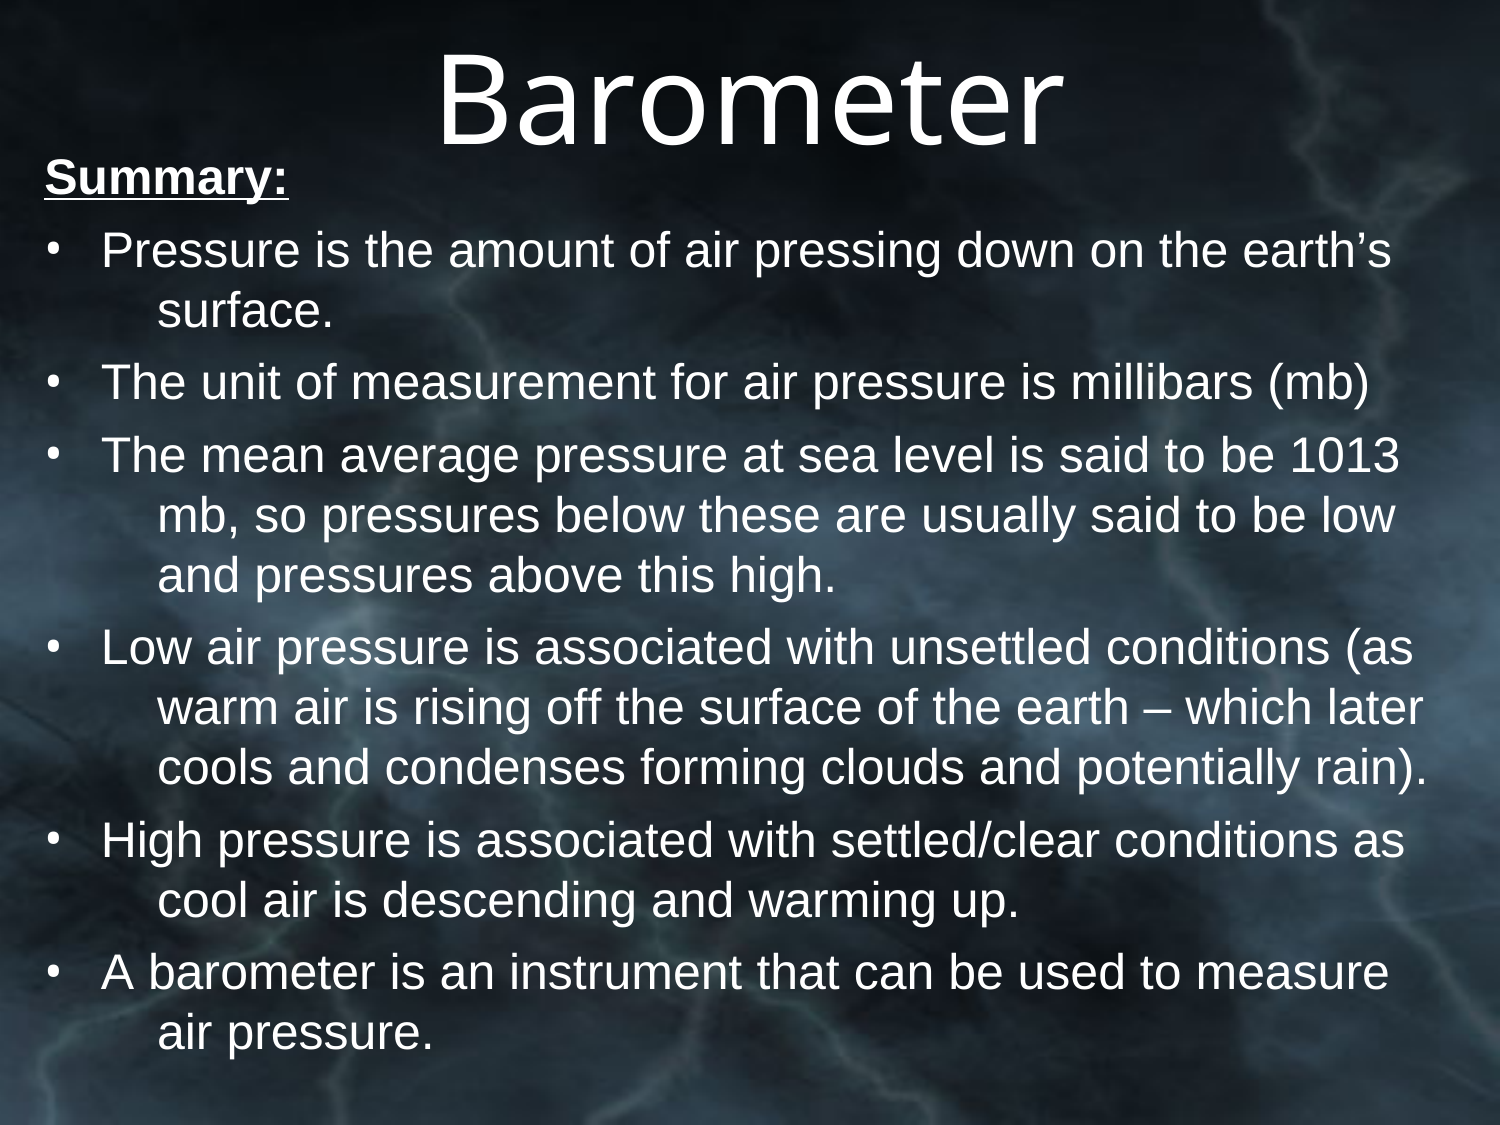

# Barometer
Summary:
Pressure is the amount of air pressing down on the earth’s surface.
The unit of measurement for air pressure is millibars (mb)
The mean average pressure at sea level is said to be 1013 mb, so pressures below these are usually said to be low and pressures above this high.
Low air pressure is associated with unsettled conditions (as warm air is rising off the surface of the earth – which later cools and condenses forming clouds and potentially rain).
High pressure is associated with settled/clear conditions as cool air is descending and warming up.
A barometer is an instrument that can be used to measure air pressure.